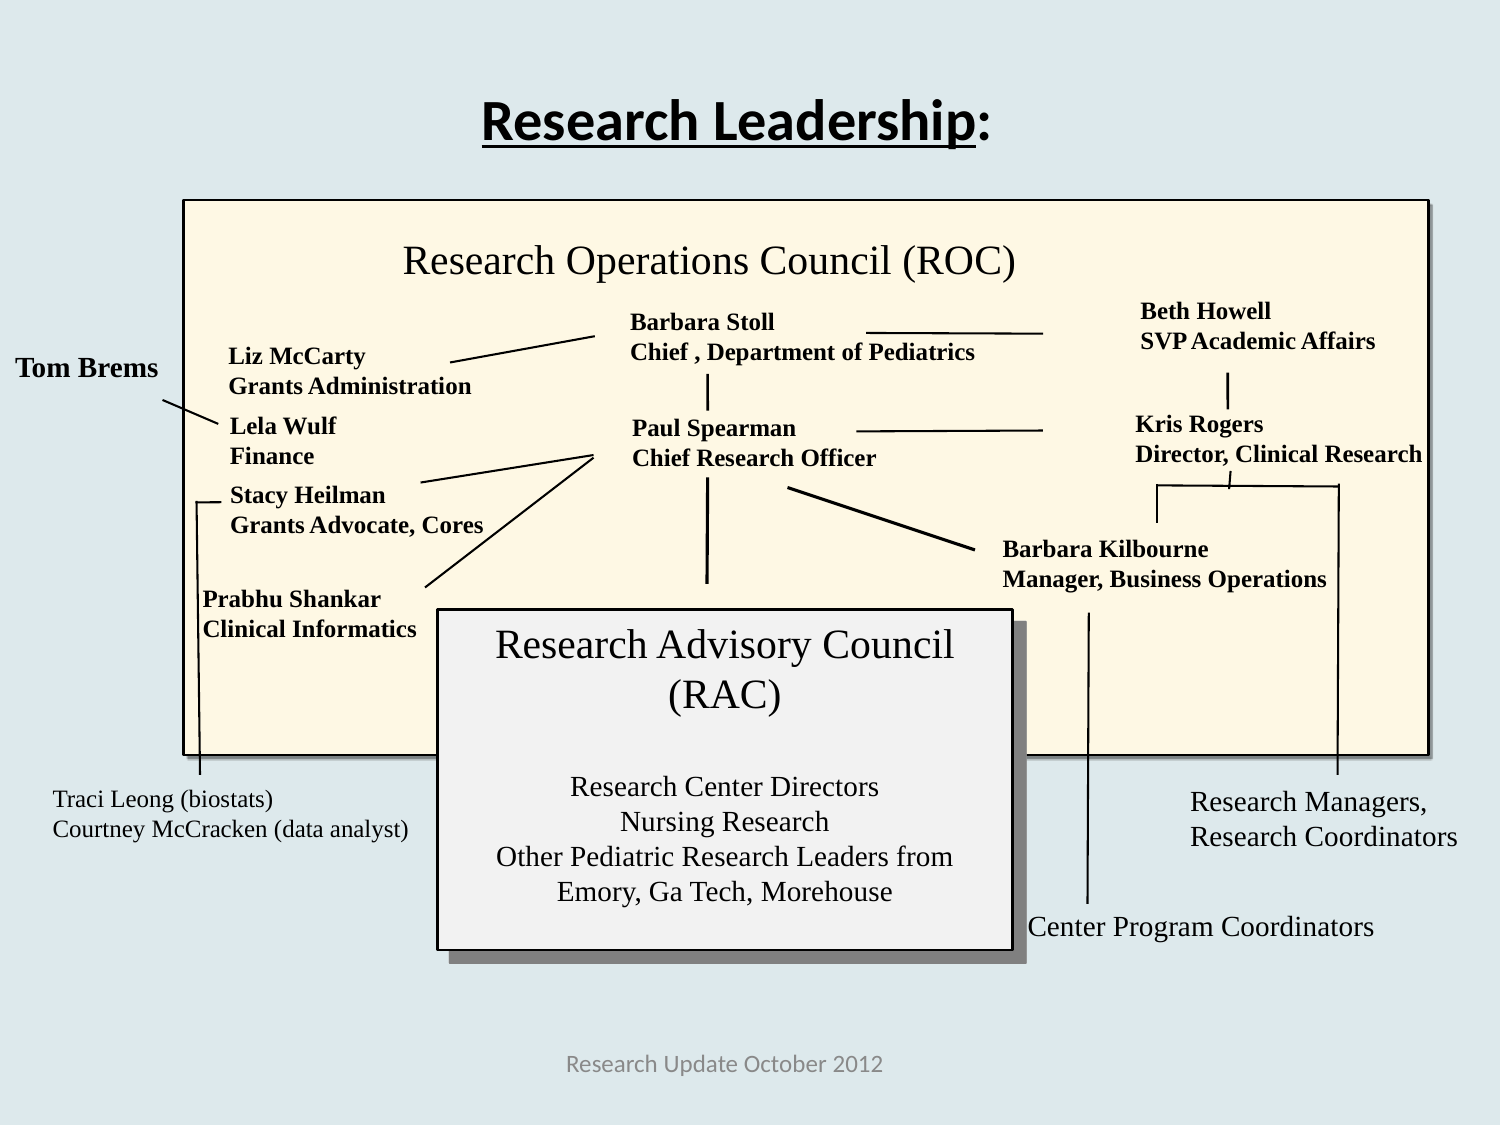

Research Leadership:
Research Operations Council (ROC)
Beth Howell
SVP Academic Affairs
Barbara Stoll
Chief , Department of Pediatrics
Liz McCarty
Grants Administration
Tom Brems
Kris Rogers
Director, Clinical Research
Lela Wulf
Finance
Paul Spearman
Chief Research Officer
Stacy Heilman
Grants Advocate, Cores
Barbara Kilbourne
Manager, Business Operations
Prabhu Shankar
Clinical Informatics
Research Advisory Council
(RAC)
Research Center Directors
Nursing Research
Other Pediatric Research Leaders from
Emory, Ga Tech, Morehouse
Traci Leong (biostats)
Courtney McCracken (data analyst)
Research Managers,
Research Coordinators
Center Program Coordinators
Research Update October 2012